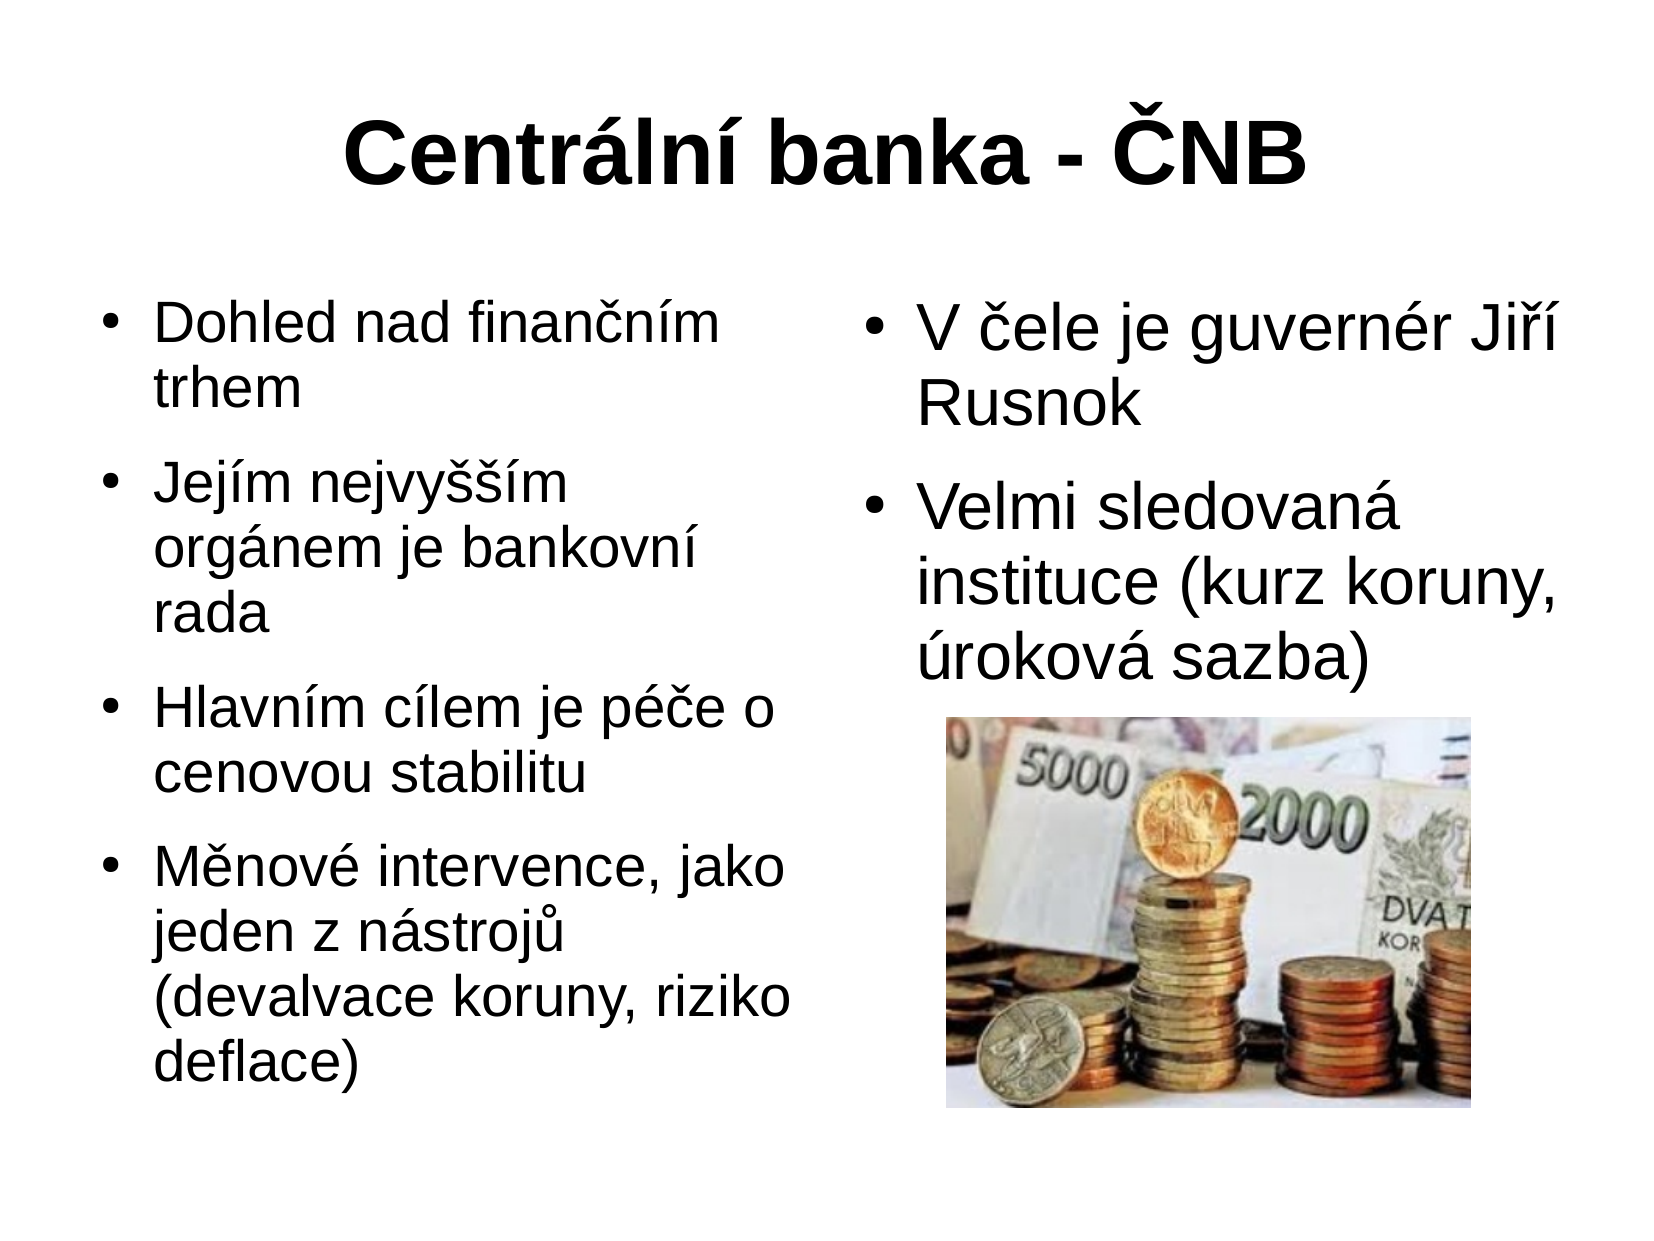

# Centrální banka - ČNB
Dohled nad finančním trhem
Jejím nejvyšším orgánem je bankovní rada
Hlavním cílem je péče o cenovou stabilitu
Měnové intervence, jako jeden z nástrojů (devalvace koruny, riziko deflace)
V čele je guvernér Jiří Rusnok
Velmi sledovaná instituce (kurz koruny, úroková sazba)